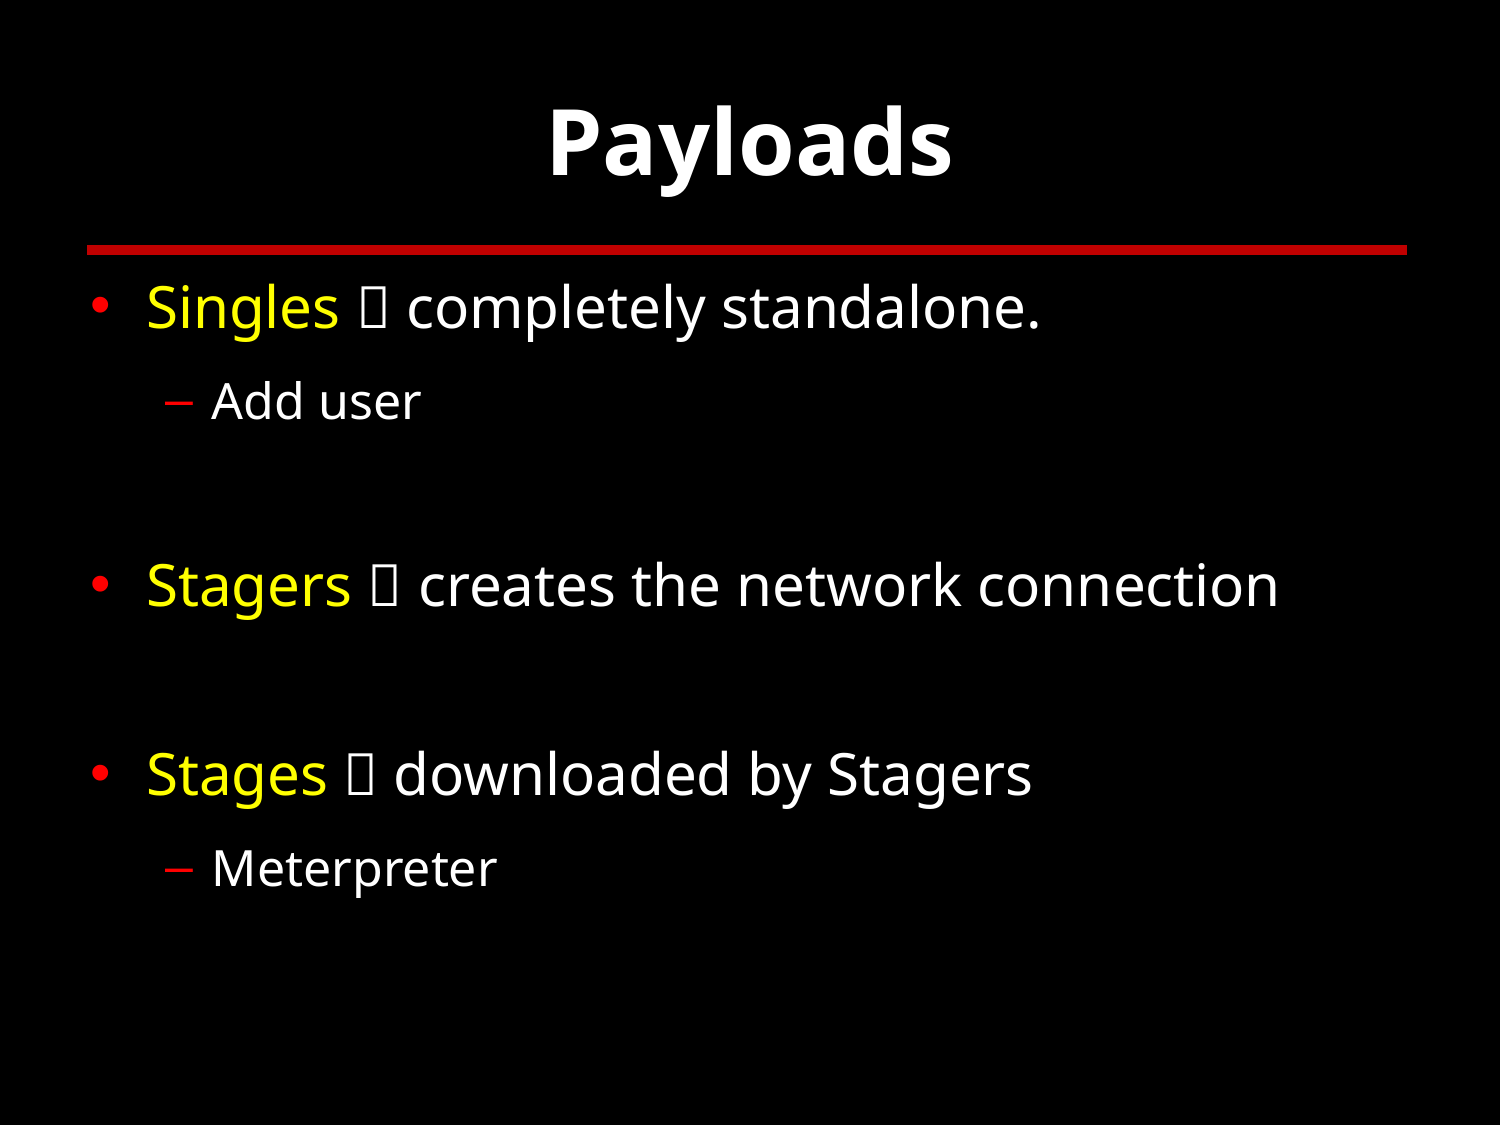

# Payloads
Singles  completely standalone.
Add user
Stagers  creates the network connection
Stages  downloaded by Stagers
Meterpreter